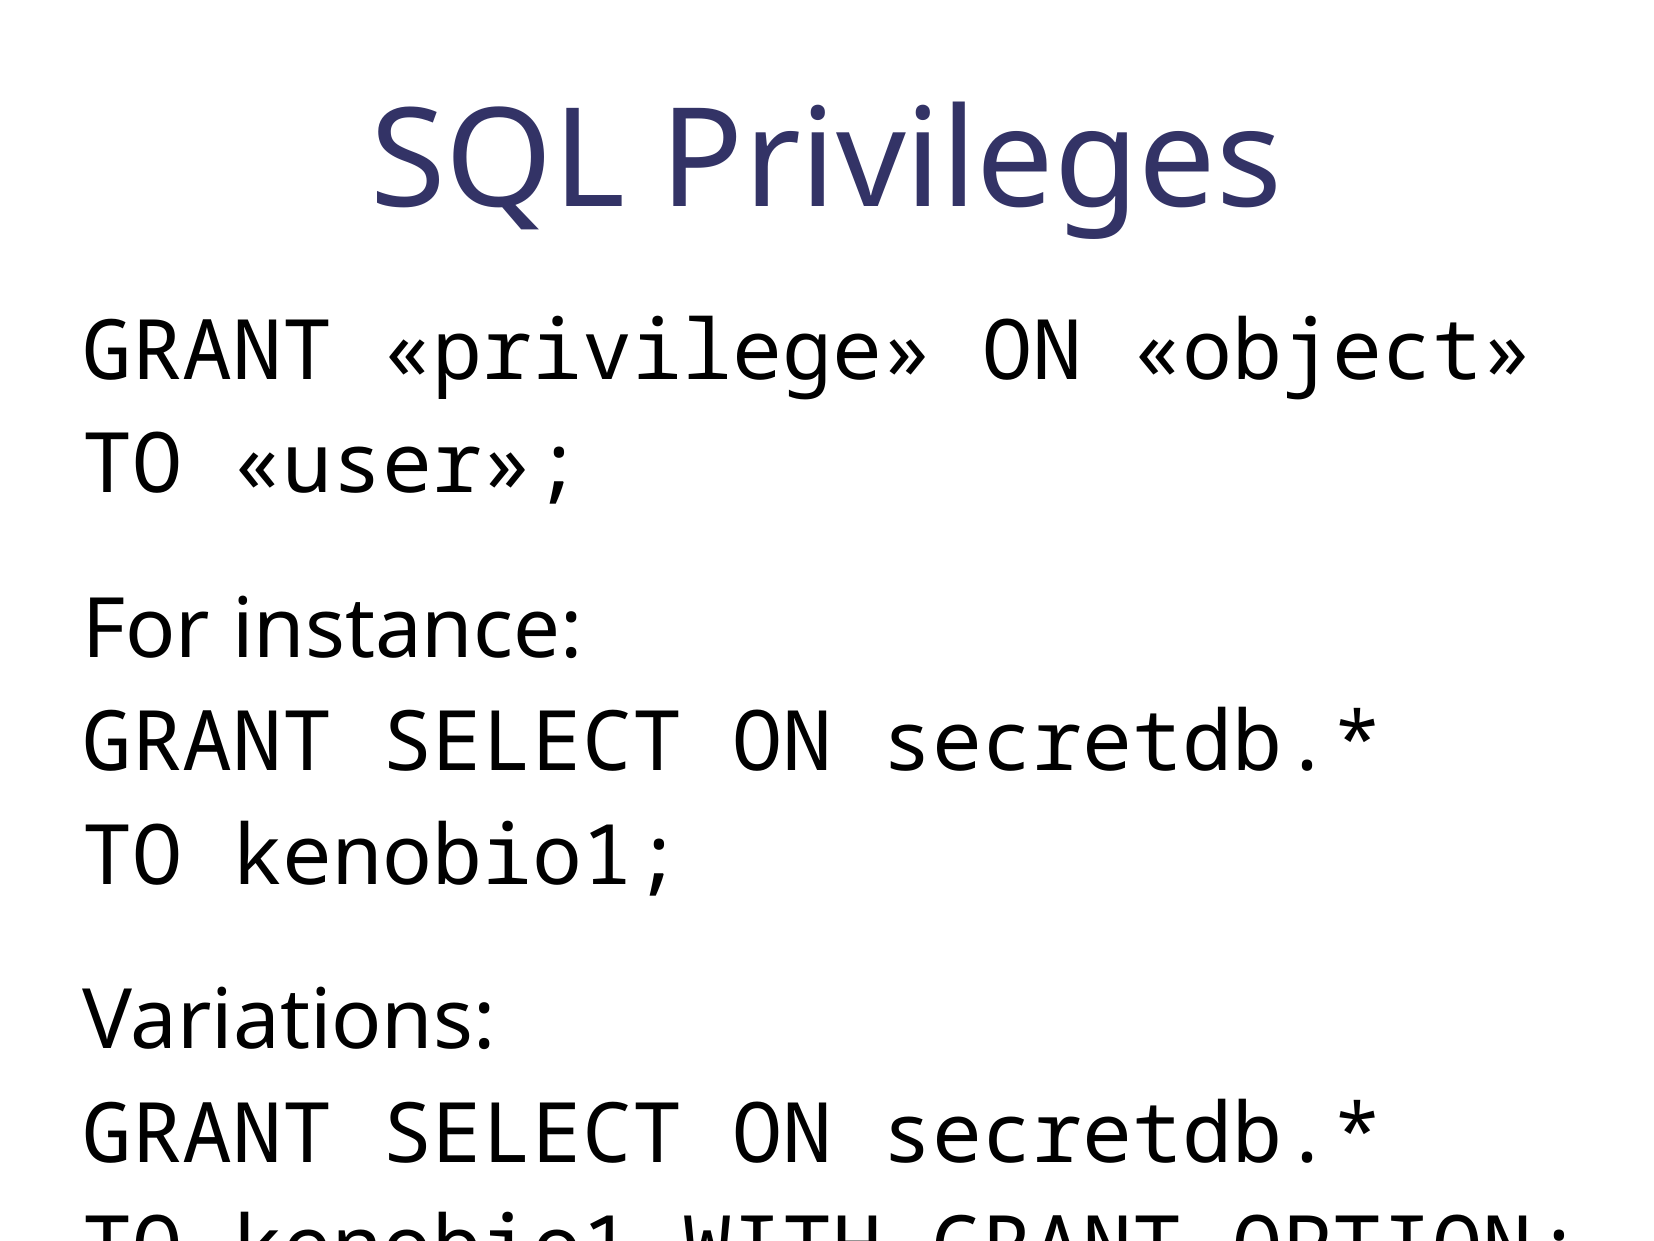

# SQL Privileges
GRANT «privilege» ON «object»
TO «user»;
For instance:
GRANT SELECT ON secretdb.*
TO kenobio1;
Variations:
GRANT SELECT ON secretdb.*
TO kenobio1 WITH GRANT OPTION;